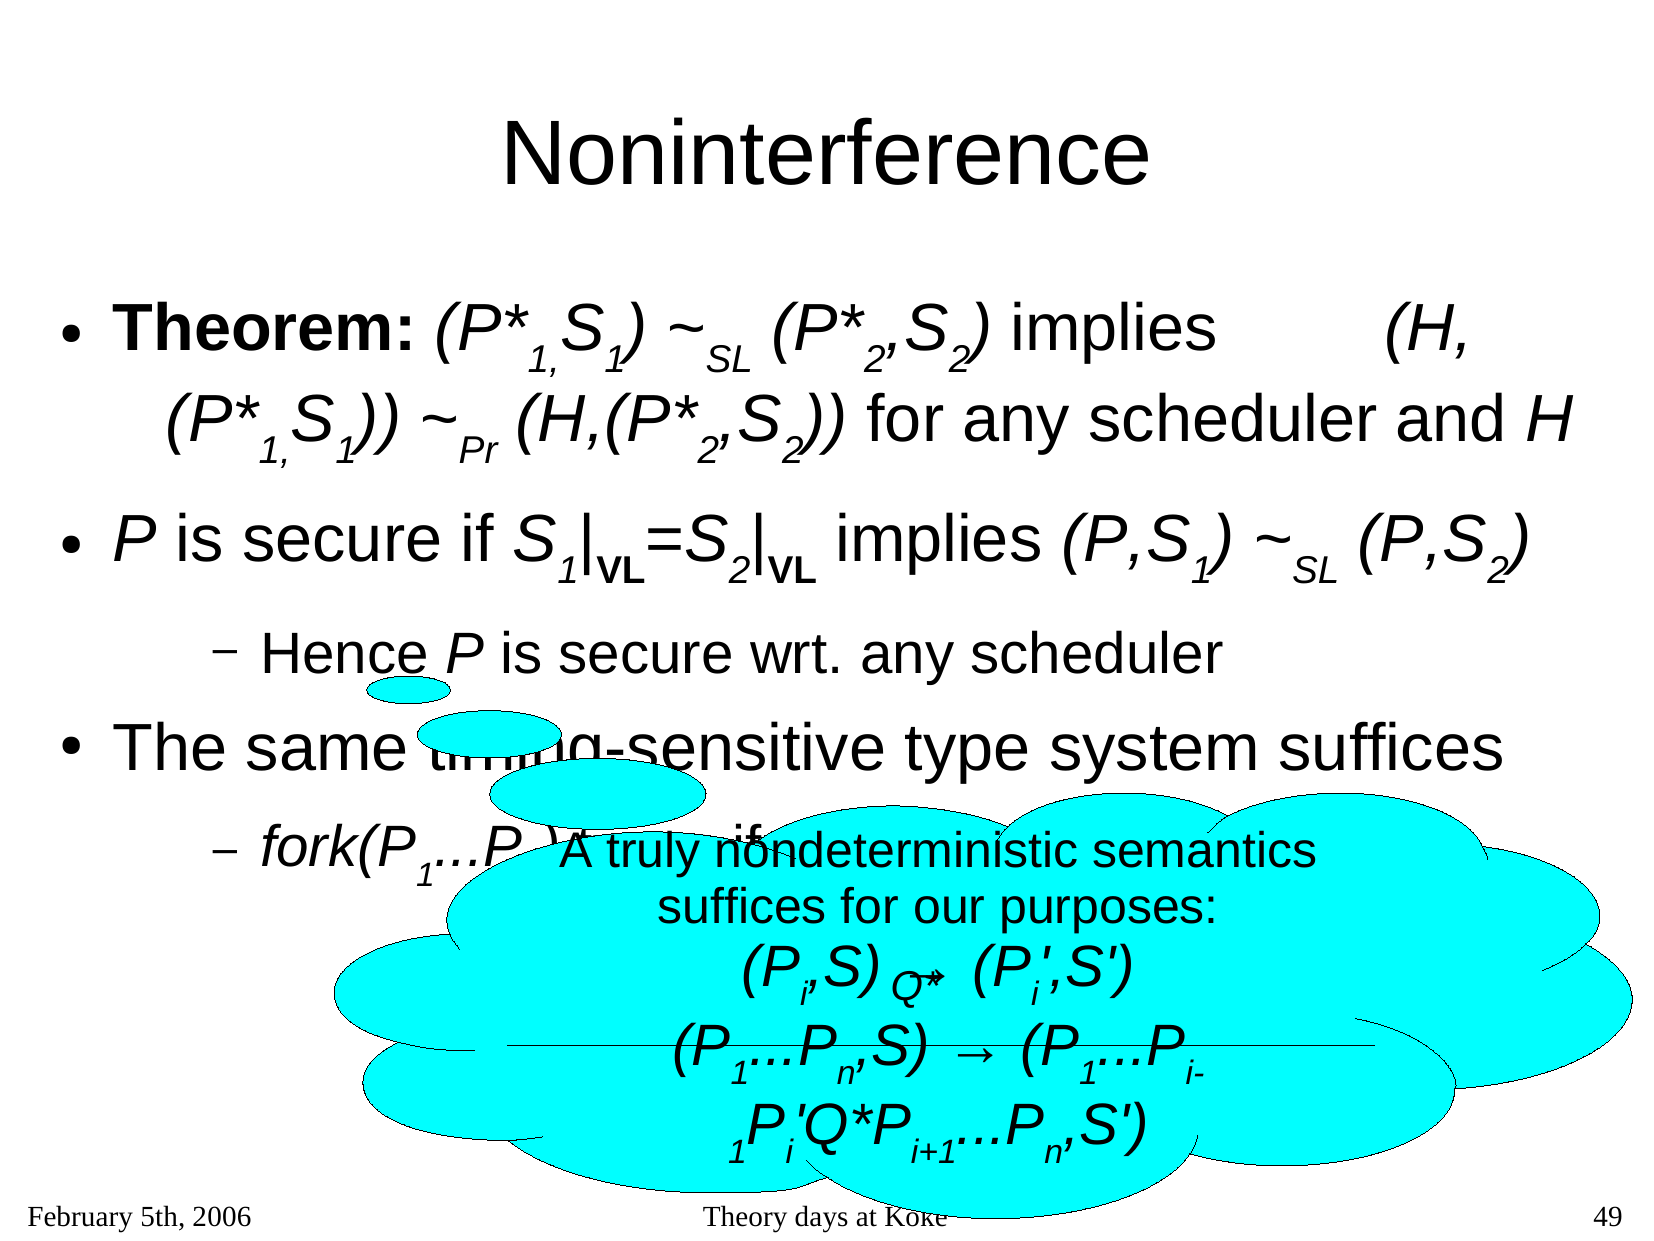

# Noninterference
Theorem: (P*1,S1) ~SL (P*2,S2) implies		 (H,(P*1,S1)) ~Pr (H,(P*2,S2)) for any scheduler and H
P is secure if S1|VL=S2|VL implies (P,S1) ~SL (P,S2)
Hence P is secure wrt. any scheduler
The same timing-sensitive type system suffices
fork(P1...Pn) types if all Pi type.
A truly nondeterministic semantics
suffices for our purposes:
(Pi,S) → (Pi',S')
(P1...Pn,S) → (P1...Pi-1Pi'Q*Pi+1...Pn,S')
Q*
February 5th, 2006
Theory days at Koke
49